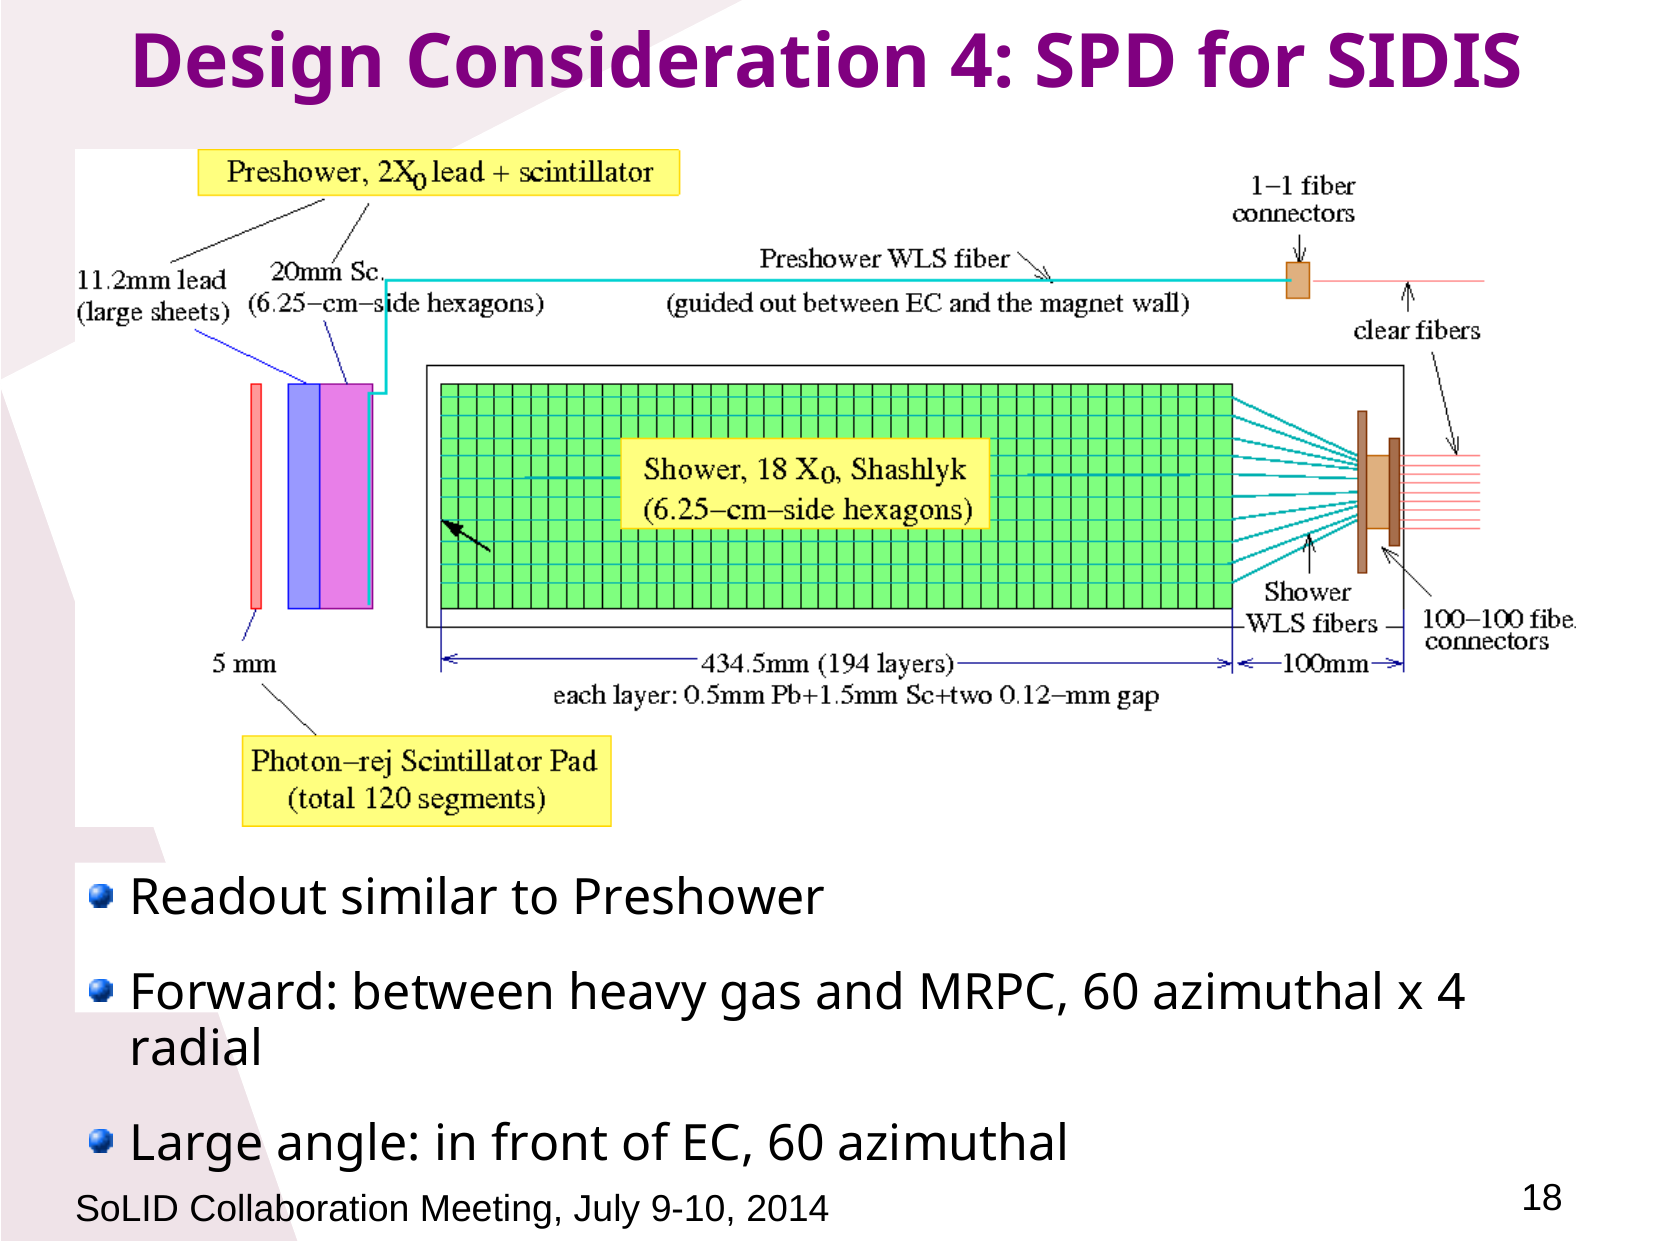

# Design Consideration 4: SPD for SIDIS
Readout similar to Preshower
Forward: between heavy gas and MRPC, 60 azimuthal x 4 radial
Large angle: in front of EC, 60 azimuthal
18